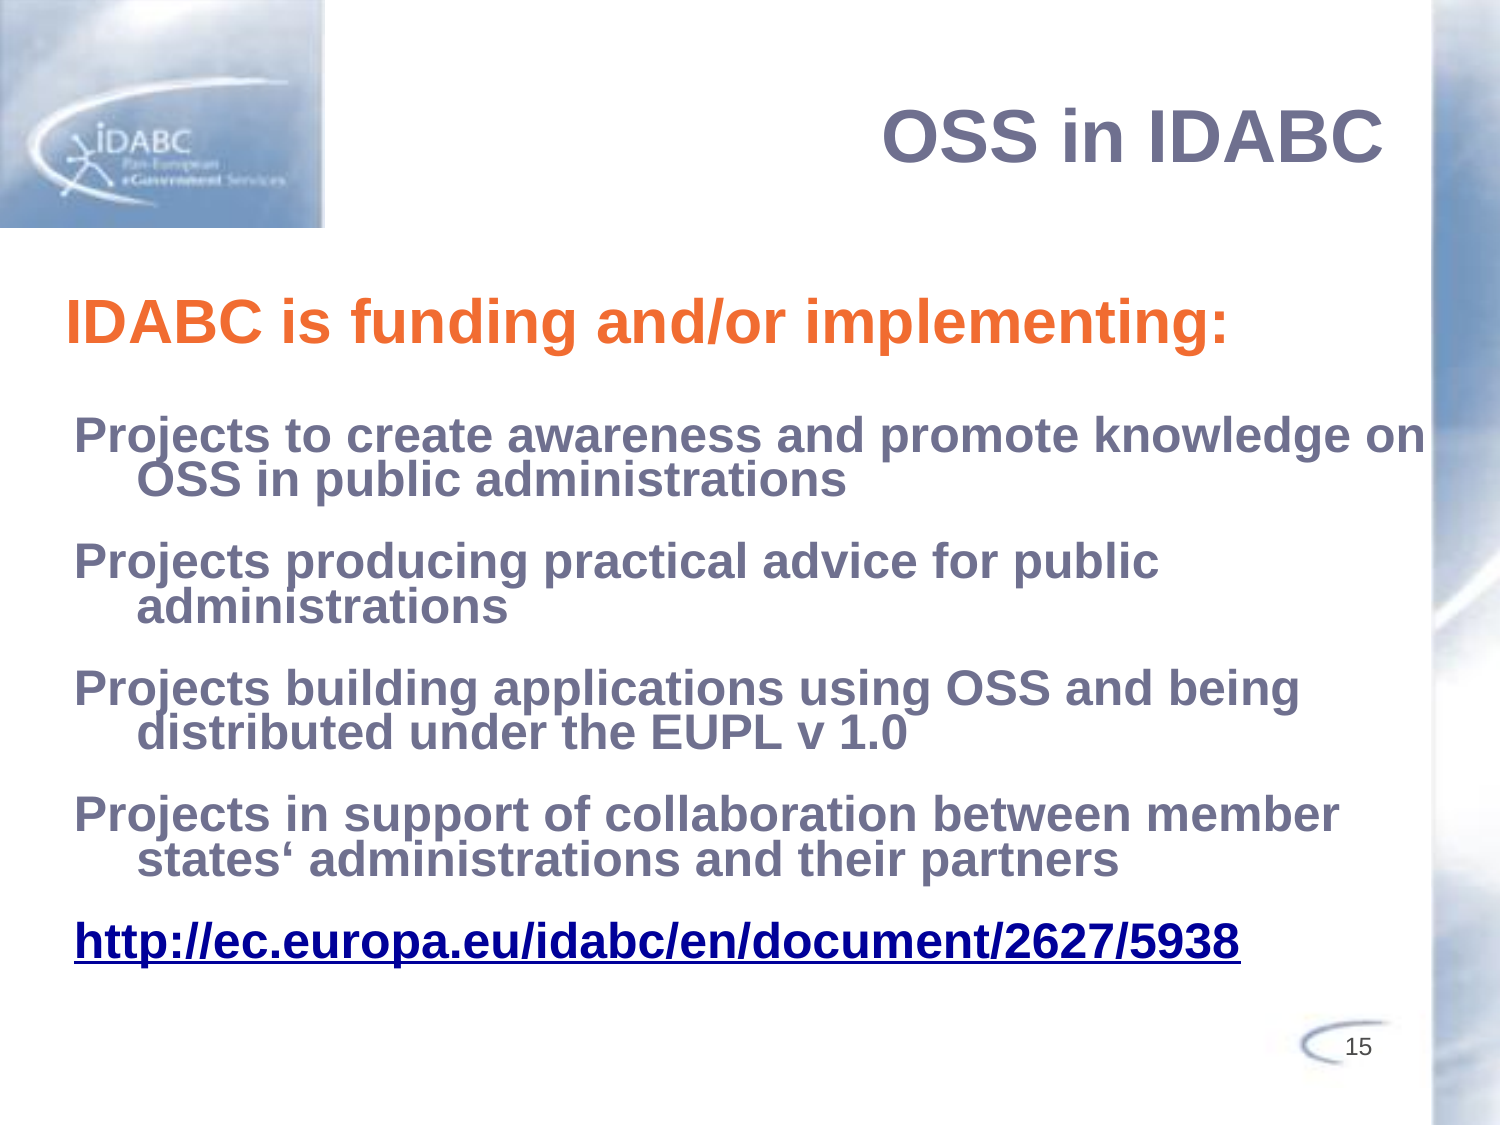

# OSS in IDABC
IDABC is funding and/or implementing:
Projects to create awareness and promote knowledge on OSS in public administrations
Projects producing practical advice for public administrations
Projects building applications using OSS and being distributed under the EUPL v 1.0
Projects in support of collaboration between member states‘ administrations and their partners
http://ec.europa.eu/idabc/en/document/2627/5938
15